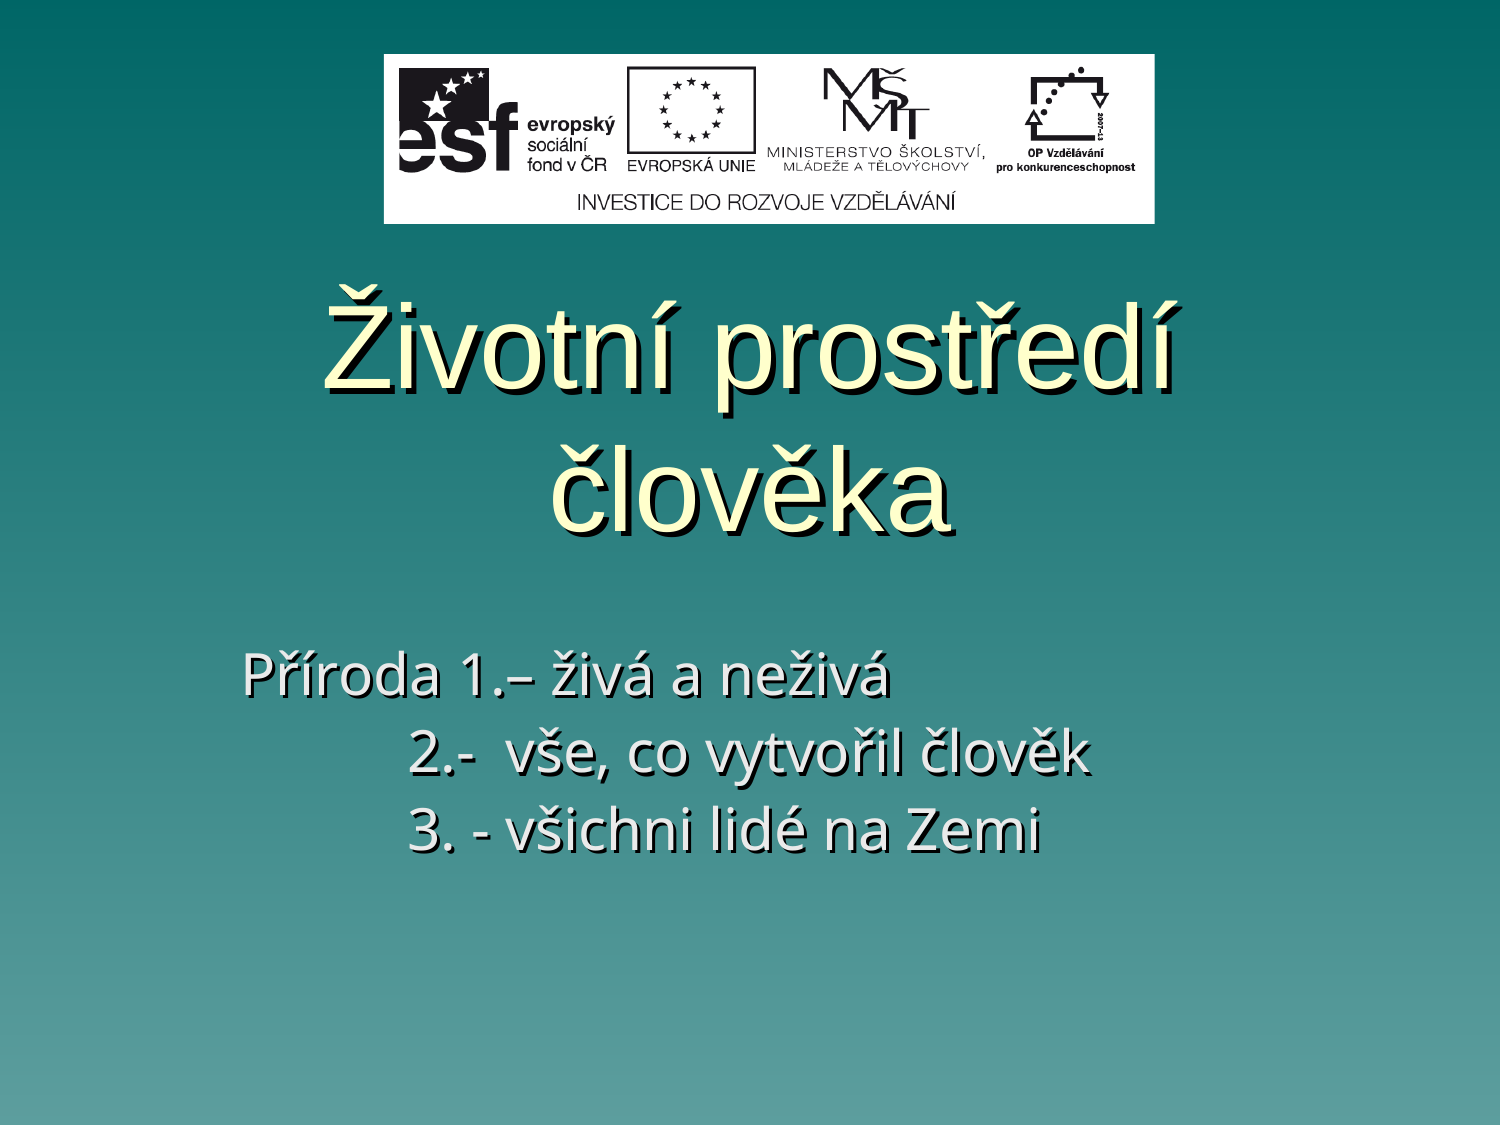

# Životní prostředí člověka
Příroda 1.– živá a neživá
 2.- vše, co vytvořil člověk
 3. - všichni lidé na Zemi